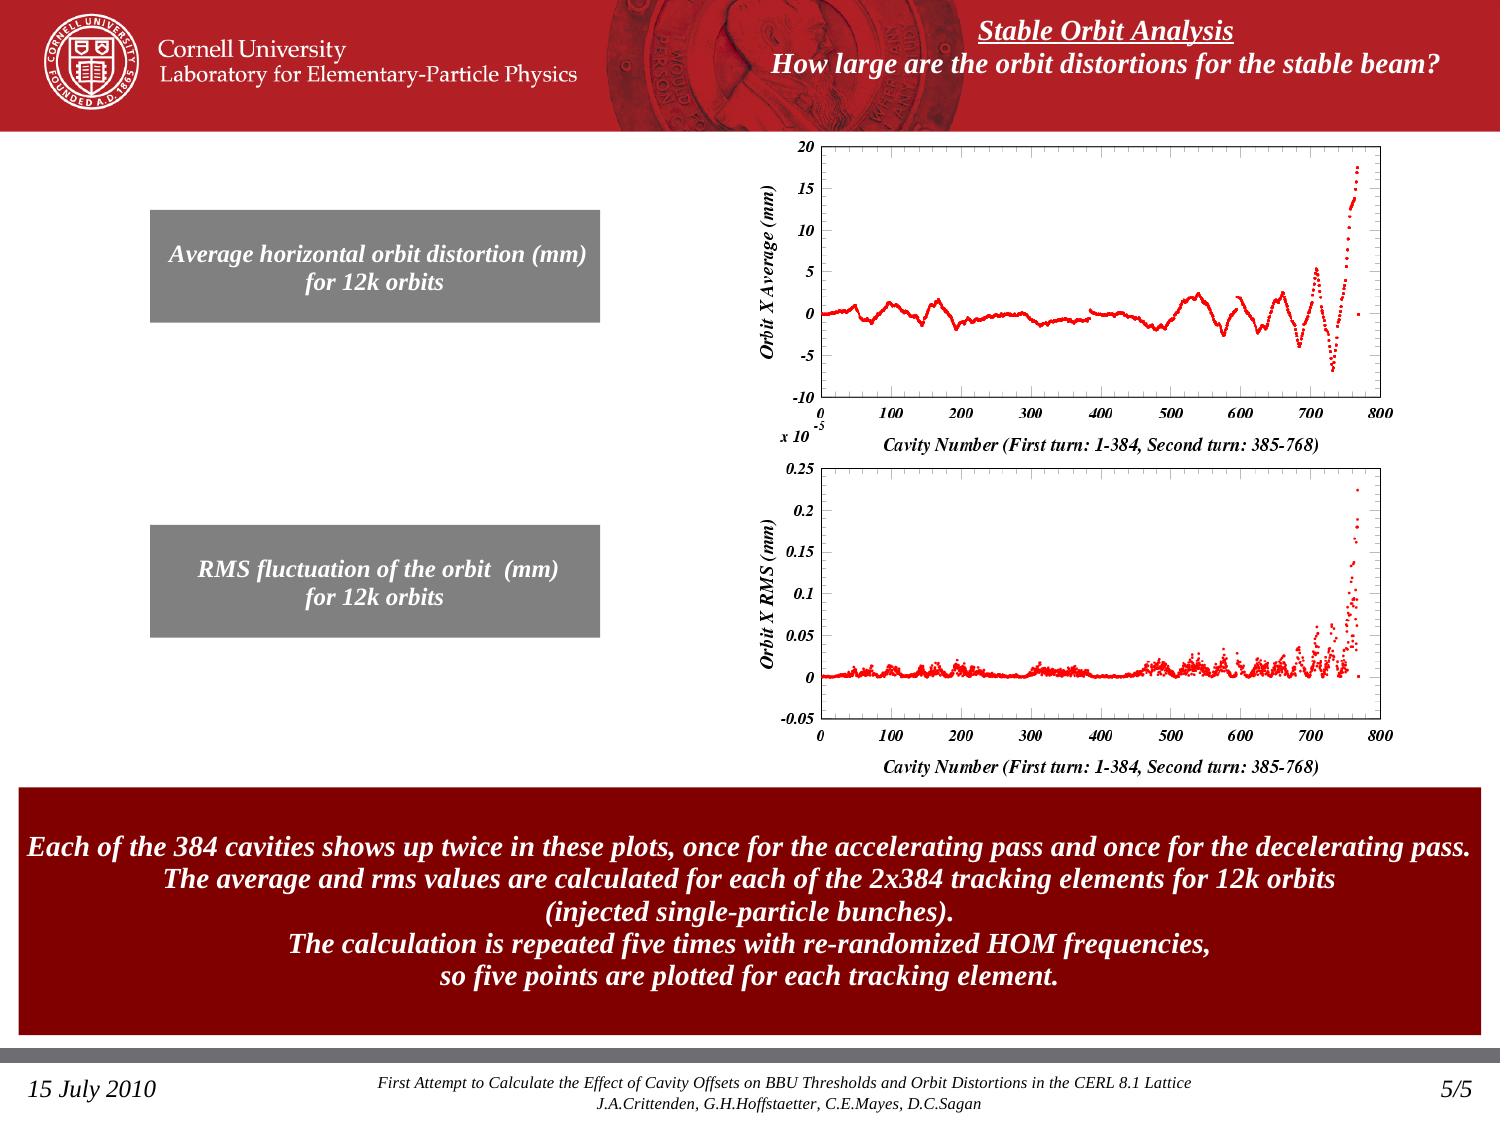

Stable Orbit Analysis
How large are the orbit distortions for the stable beam?
 Average horizontal orbit distortion (mm)
for 12k orbits
 RMS fluctuation of the orbit (mm)
for 12k orbits
Each of the 384 cavities shows up twice in these plots, once for the accelerating pass and once for the decelerating pass.
The average and rms values are calculated for each of the 2x384 tracking elements for 12k orbits
(injected single-particle bunches).
The calculation is repeated five times with re-randomized HOM frequencies,
so five points are plotted for each tracking element.